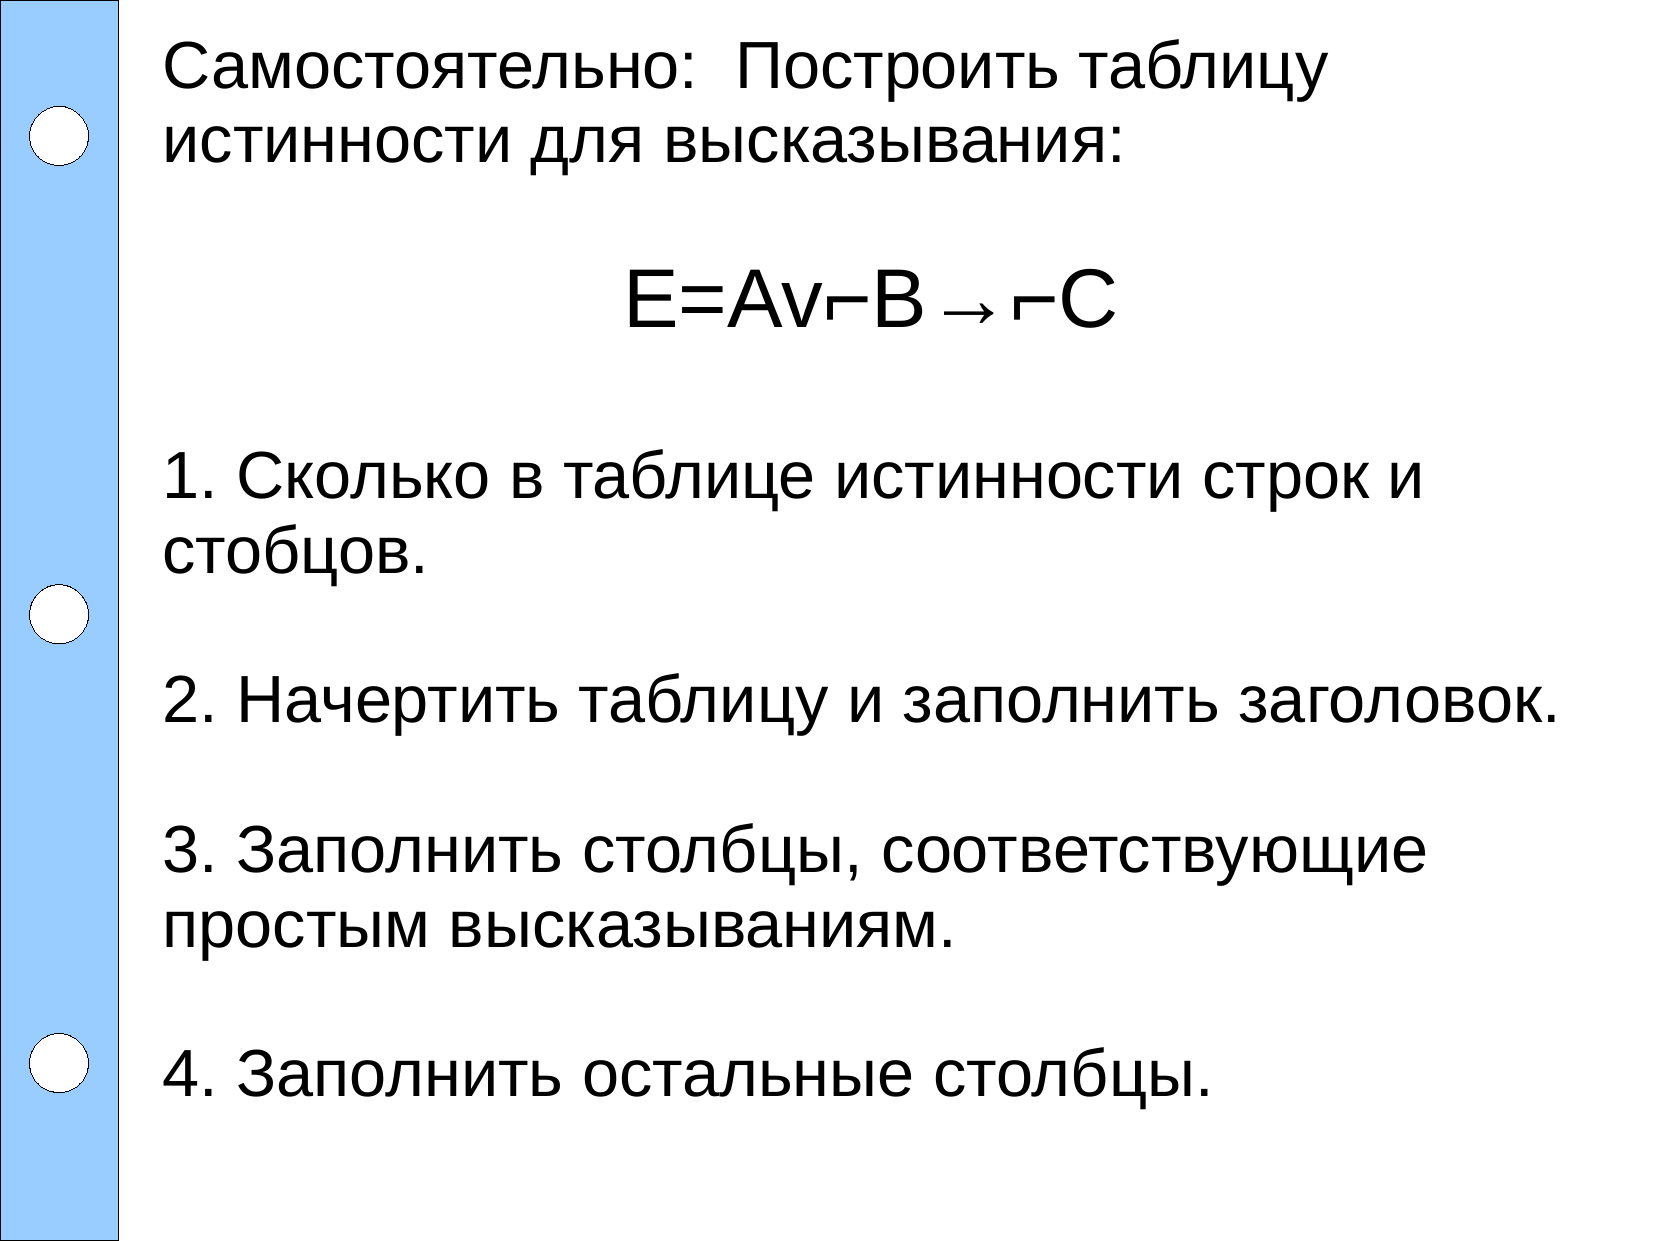

Самостоятельно: Построить таблицу истинности для высказывания:
E=Av⌐B→⌐C
1. Сколько в таблице истинности строк и стобцов.
2. Начертить таблицу и заполнить заголовок.
3. Заполнить столбцы, соответствующие простым высказываниям.
4. Заполнить остальные столбцы.